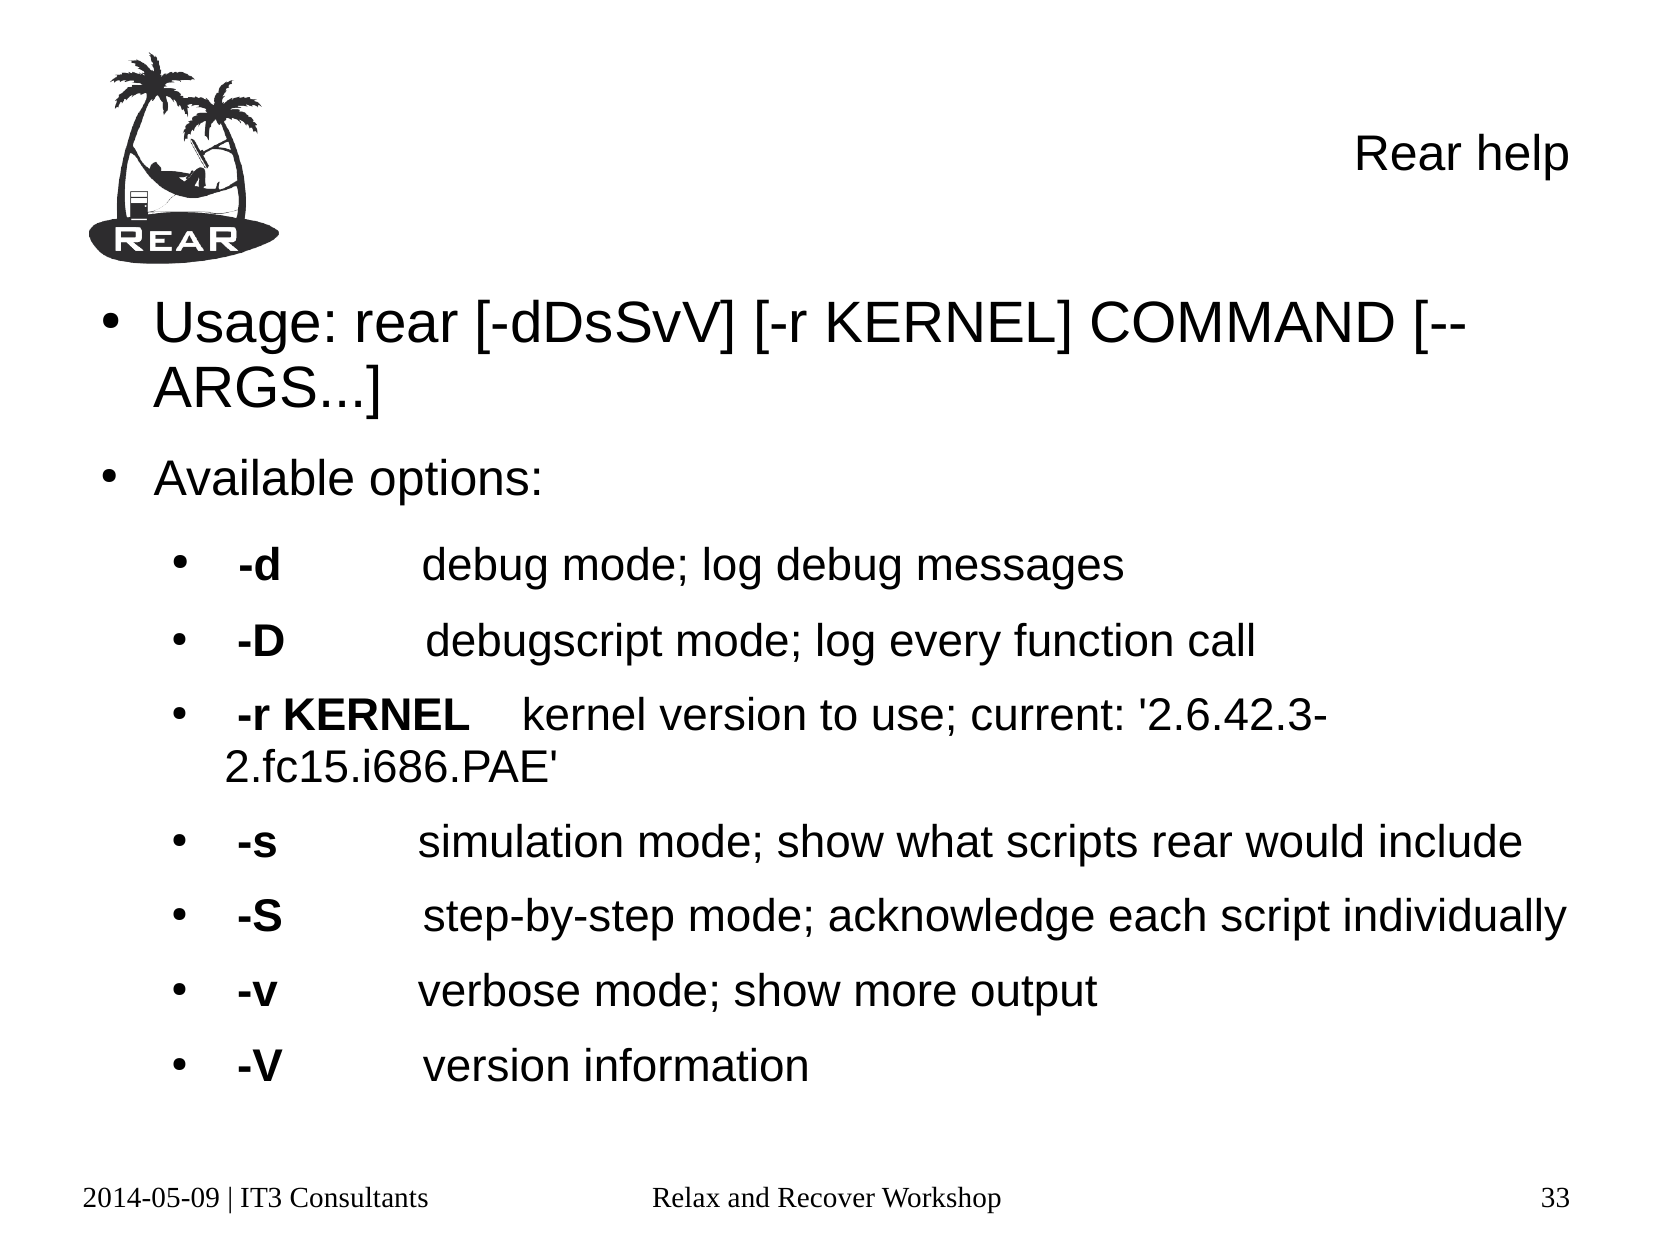

# Rear help
Usage: rear [-dDsSvV] [-r KERNEL] COMMAND [-- ARGS...]
Available options:
 -d debug mode; log debug messages
 -D debugscript mode; log every function call
 -r KERNEL kernel version to use; current: '2.6.42.3-2.fc15.i686.PAE'
 -s simulation mode; show what scripts rear would include
 -S step-by-step mode; acknowledge each script individually
 -v verbose mode; show more output
 -V version information
2014-05-09 | IT3 Consultants
Relax and Recover Workshop
33